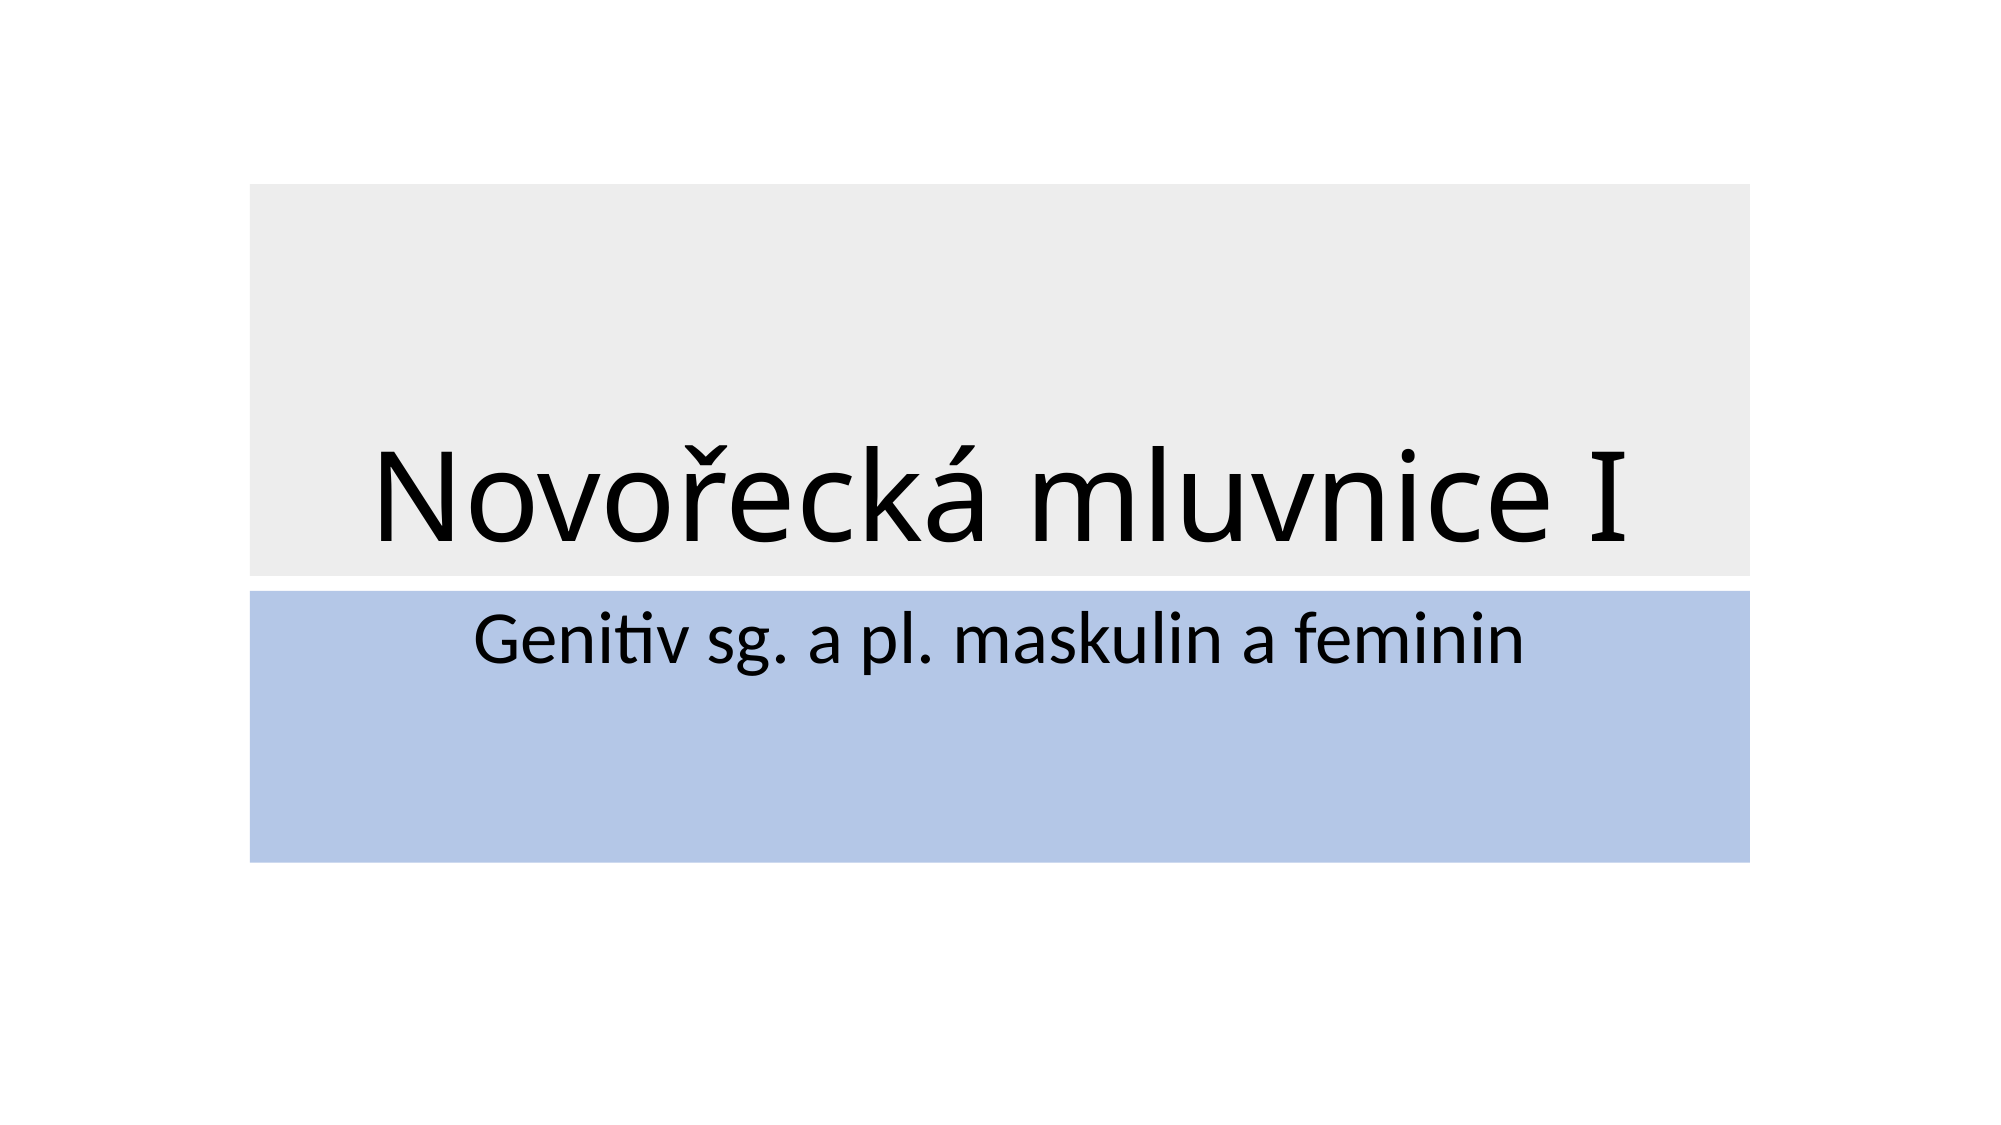

# Novořecká mluvnice I
Genitiv sg. a pl. maskulin a feminin